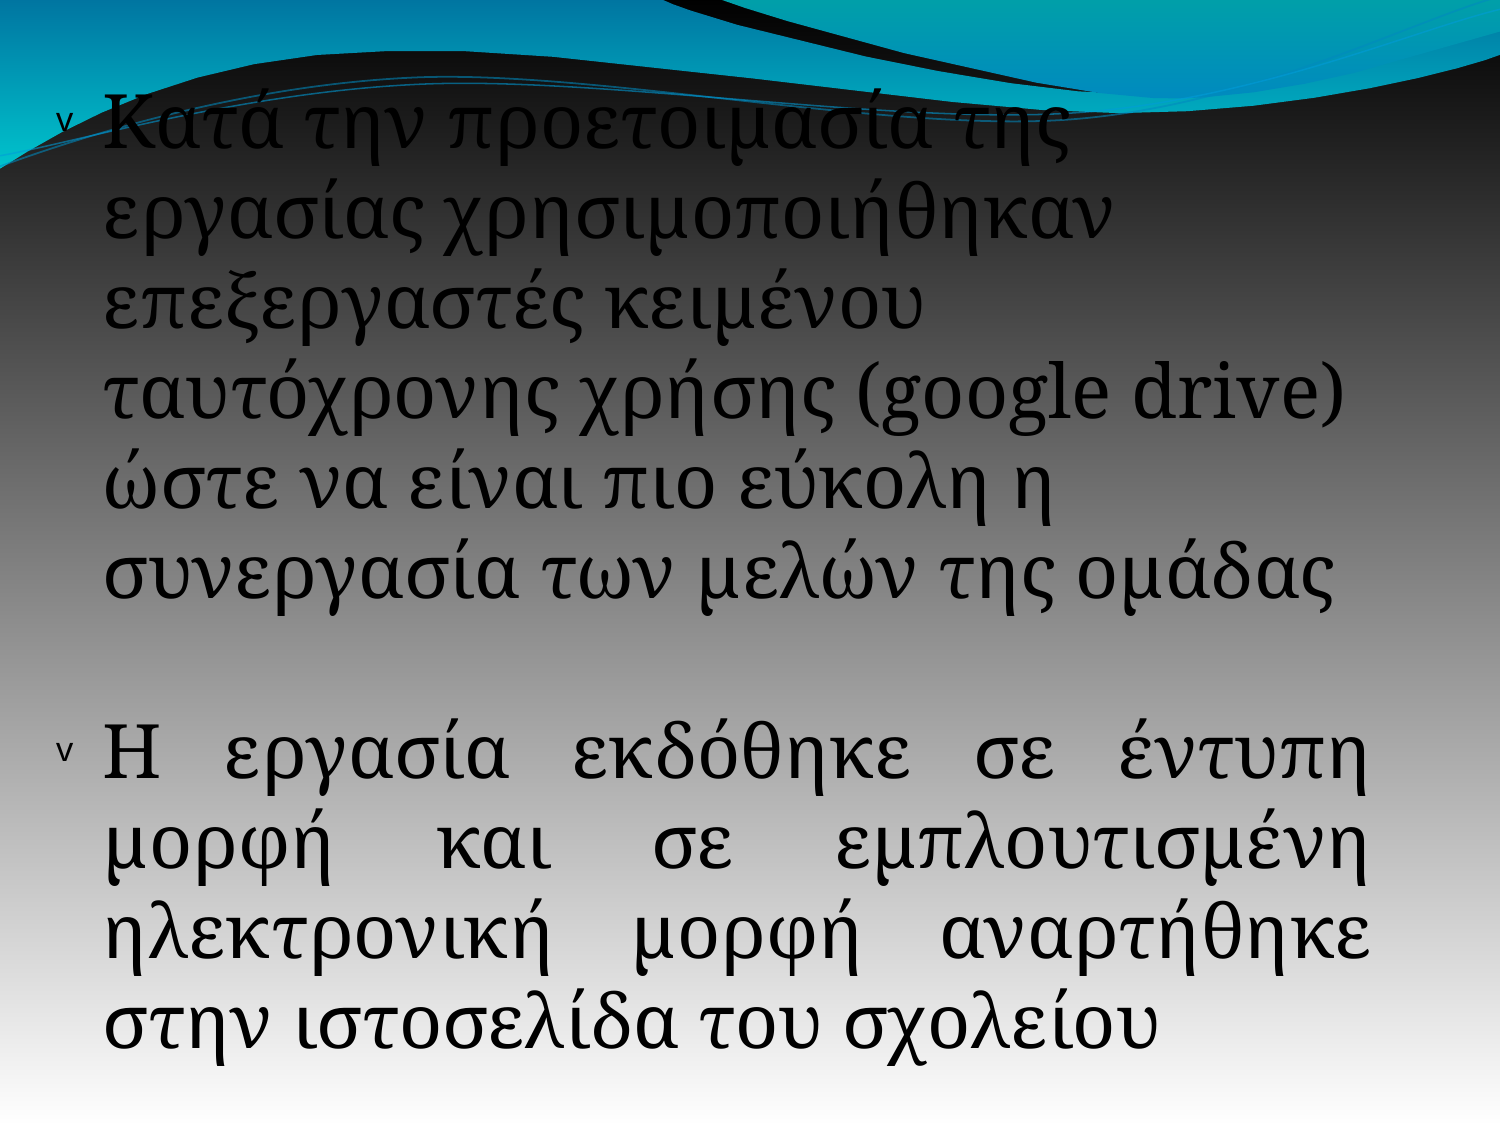

Κατά την προετοιμασία της εργασίας χρησιμοποιήθηκαν επεξεργαστές κειμένου ταυτόχρονης χρήσης (google drive) ώστε να είναι πιο εύκολη η συνεργασία των μελών της ομάδας
Η εργασία εκδόθηκε σε έντυπη μορφή και σε εμπλουτισμένη ηλεκτρονική μορφή αναρτήθηκε στην ιστοσελίδα του σχολείου